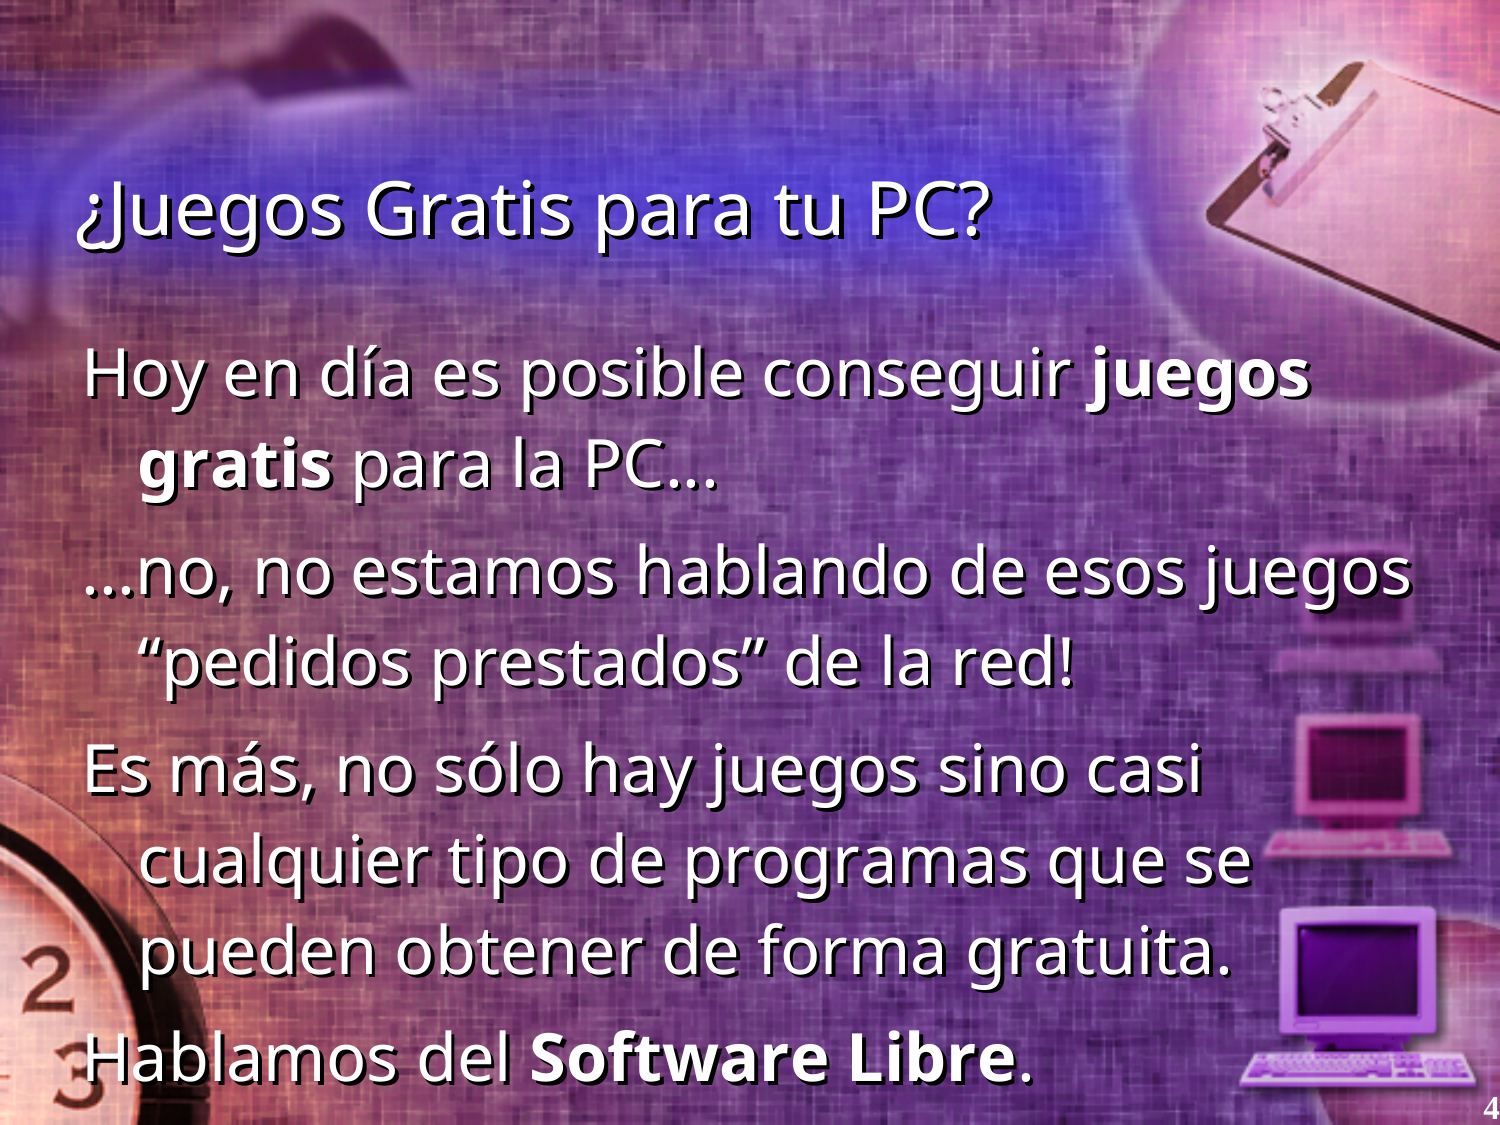

# ¿Juegos Gratis para tu PC?
Hoy en día es posible conseguir juegos gratis para la PC...
...no, no estamos hablando de esos juegos “pedidos prestados” de la red!
Es más, no sólo hay juegos sino casi cualquier tipo de programas que se pueden obtener de forma gratuita.
Hablamos del Software Libre.
4